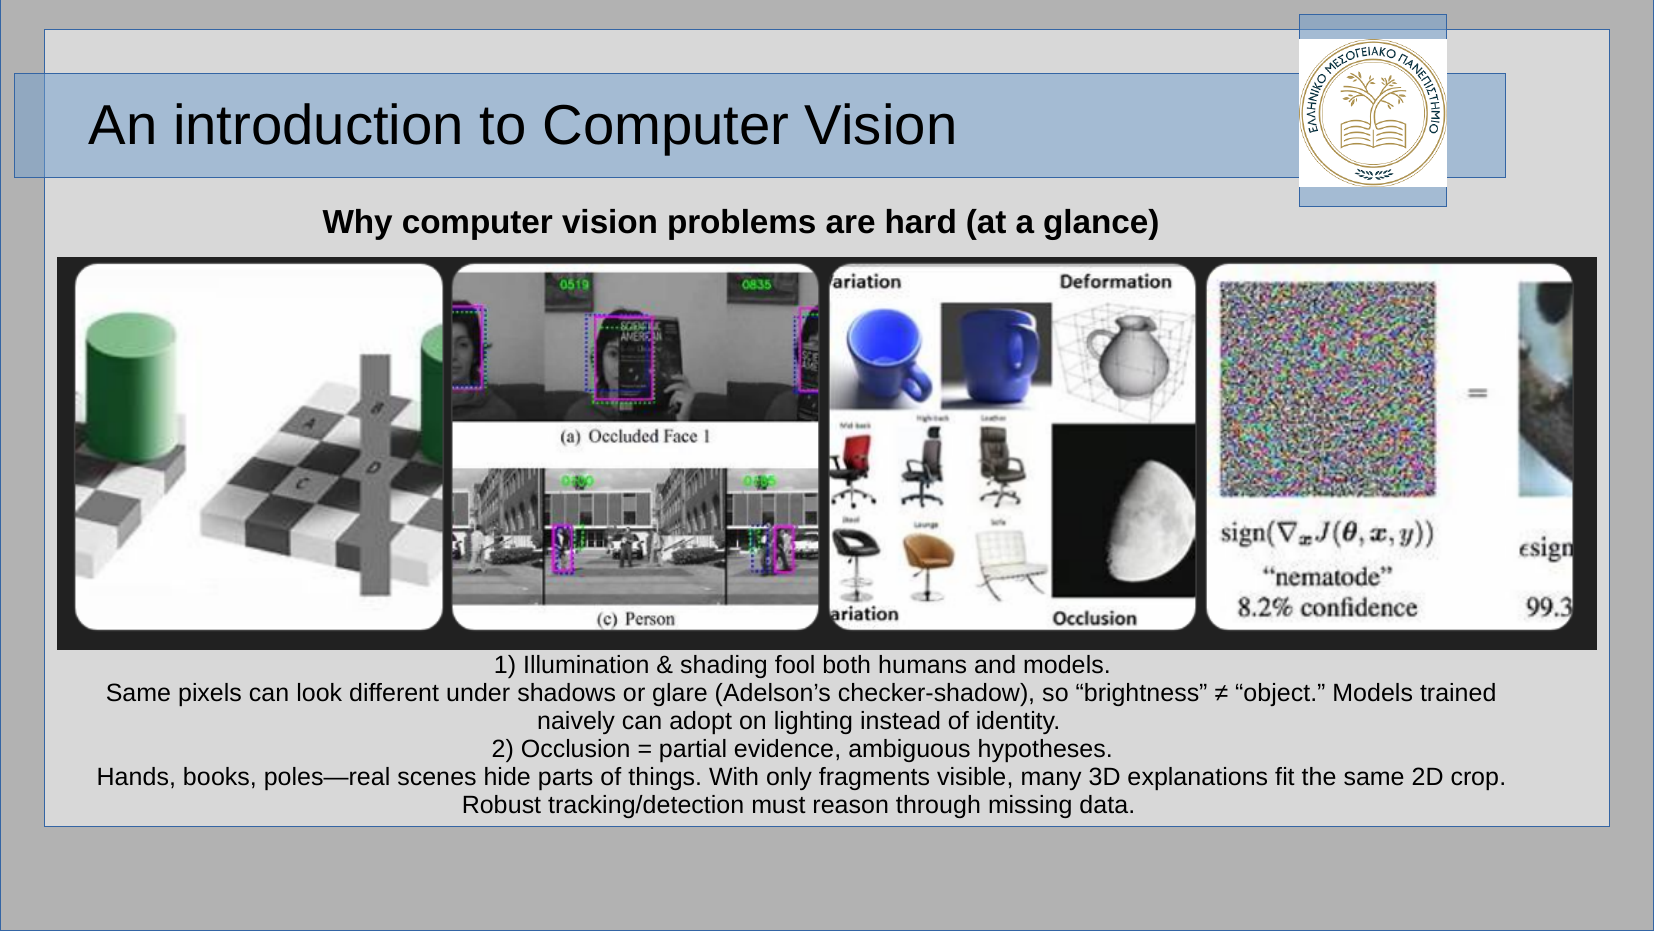

# An introduction to Computer Vision
Why computer vision problems are hard (at a glance)
1) Illumination & shading fool both humans and models.
Same pixels can look different under shadows or glare (Adelson’s checker-shadow), so “brightness” ≠ “object.” Models trained naively can adopt on lighting instead of identity.
2) Occlusion = partial evidence, ambiguous hypotheses.
Hands, books, poles—real scenes hide parts of things. With only fragments visible, many 3D explanations fit the same 2D crop. Robust tracking/detection must reason through missing data.